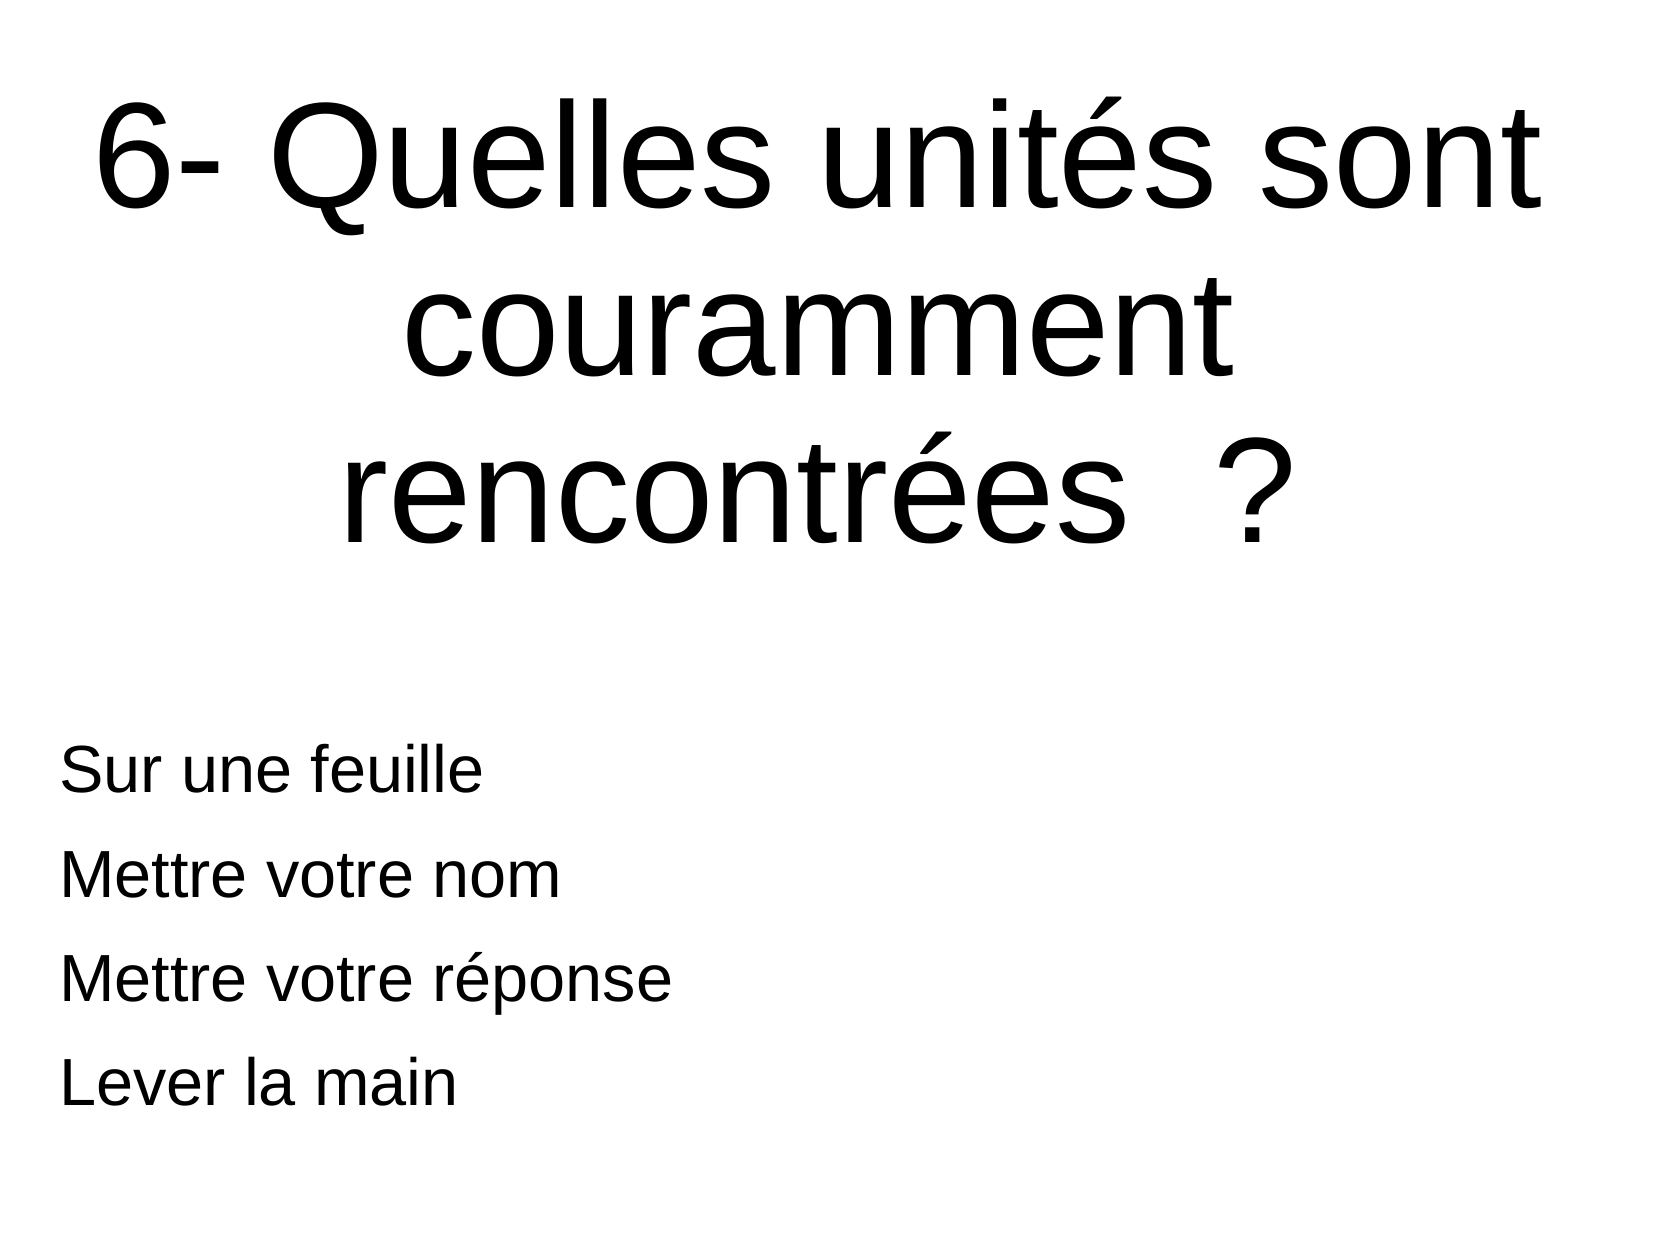

# 6- Quelles unités sont couramment rencontrées ?
Sur une feuille
Mettre votre nom
Mettre votre réponse
Lever la main